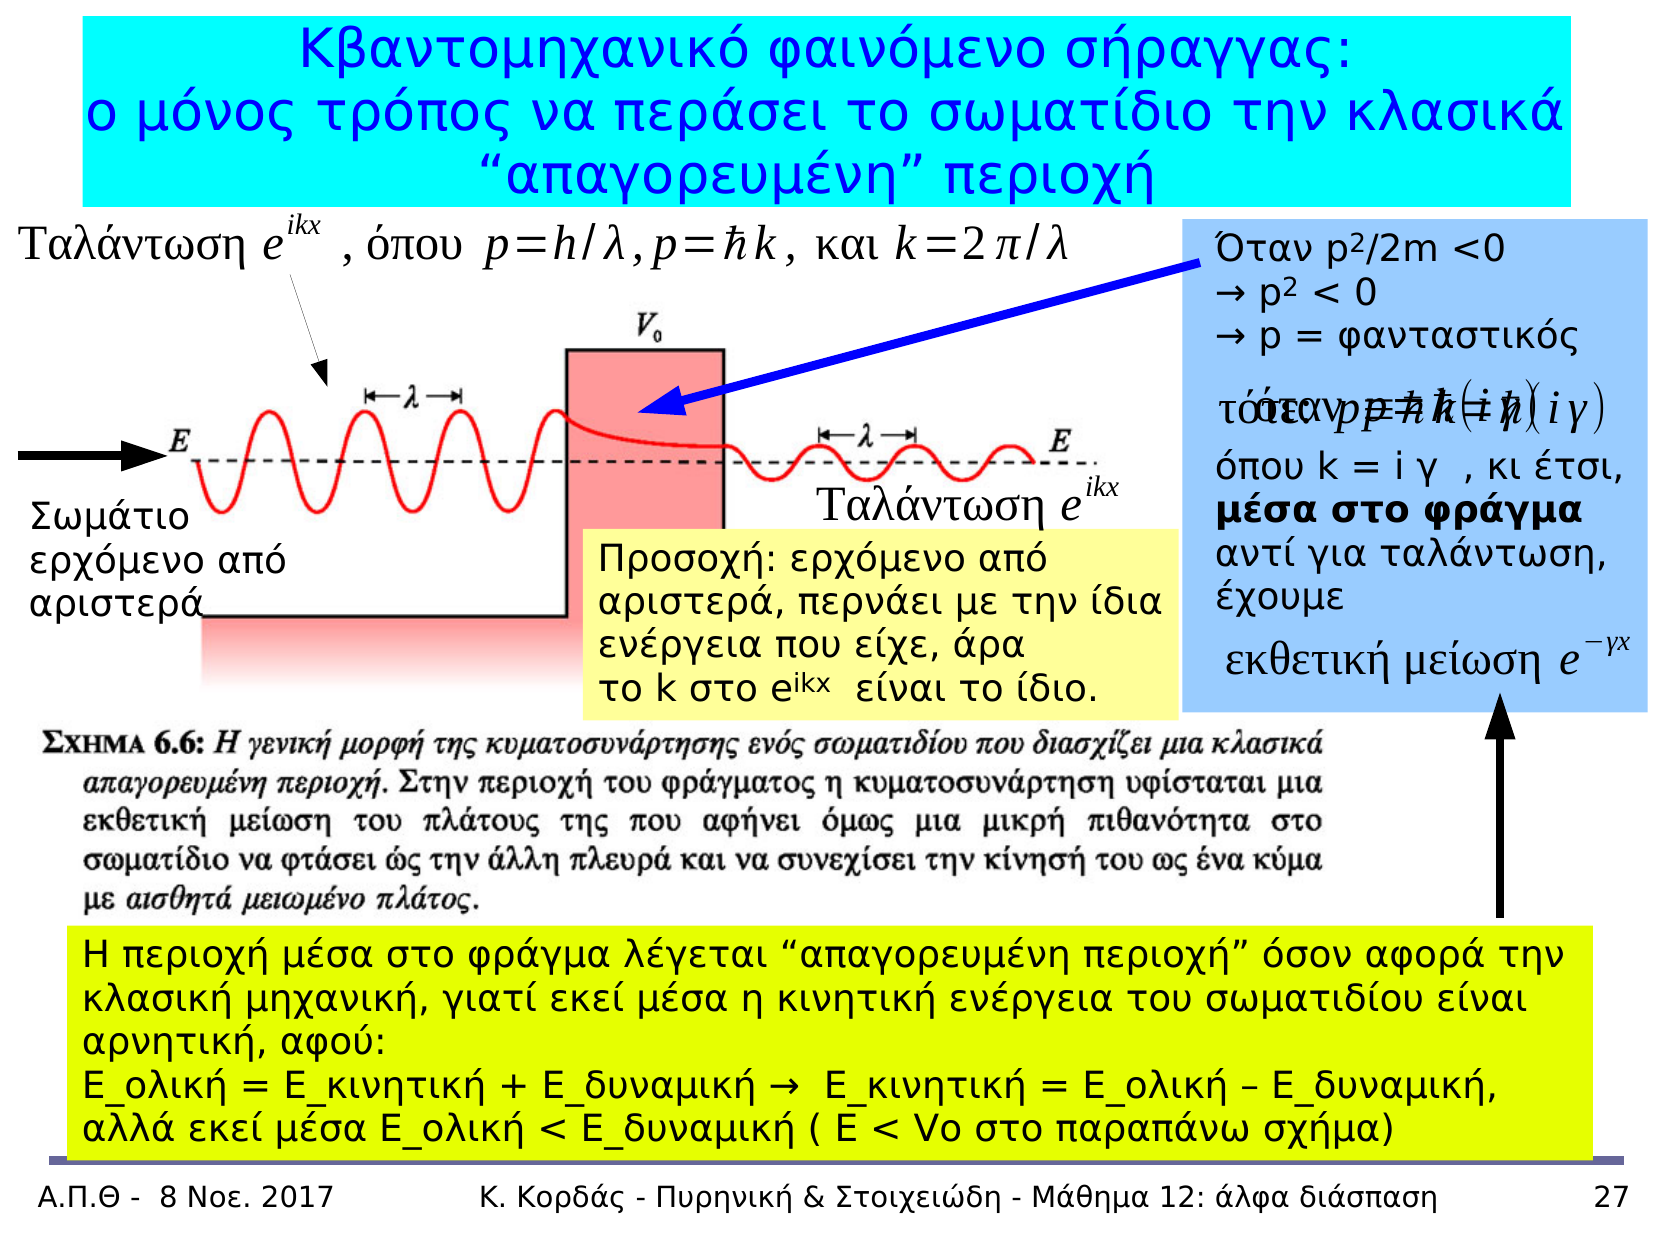

# Κβαντομηχανικό φαινόμενο σήραγγας: ο μόνος τρόπος να περάσει το σωματίδιο την κλασικά “απαγορευμένη” περιοχή
Όταν p2/2m <0
→ p2 < 0
→ p = φανταστικός
όπου k = i γ , κι έτσι,
μέσα στο φράγμα
αντί για ταλάντωση,
έχουμε
Σωμάτιο
ερχόμενο από
αριστερά
Προσοχή: ερχόμενο από
αριστερά, περνάει με την ίδια
ενέργεια που είχε, άρα
το k στο eikx είναι το ίδιο.
Η περιοχή μέσα στο φράγμα λέγεται “απαγορευμένη περιοχή” όσον αφορά την
κλασική μηχανική, γιατί εκεί μέσα η κινητική ενέργεια του σωματιδίου είναι
αρνητική, αφού:
Ε_ολική = Ε_κινητική + Ε_δυναμική → Ε_κινητική = Ε_ολική – Ε_δυναμική,
αλλά εκεί μέσα Ε_ολική < Ε_δυναμική ( Ε < Vo στο παραπάνω σχήμα)
Α.Π.Θ - 8 Νοε. 2017
Κ. Κορδάς - Πυρηνική & Στοιχειώδη - Μάθημα 12: άλφα διάσπαση
27